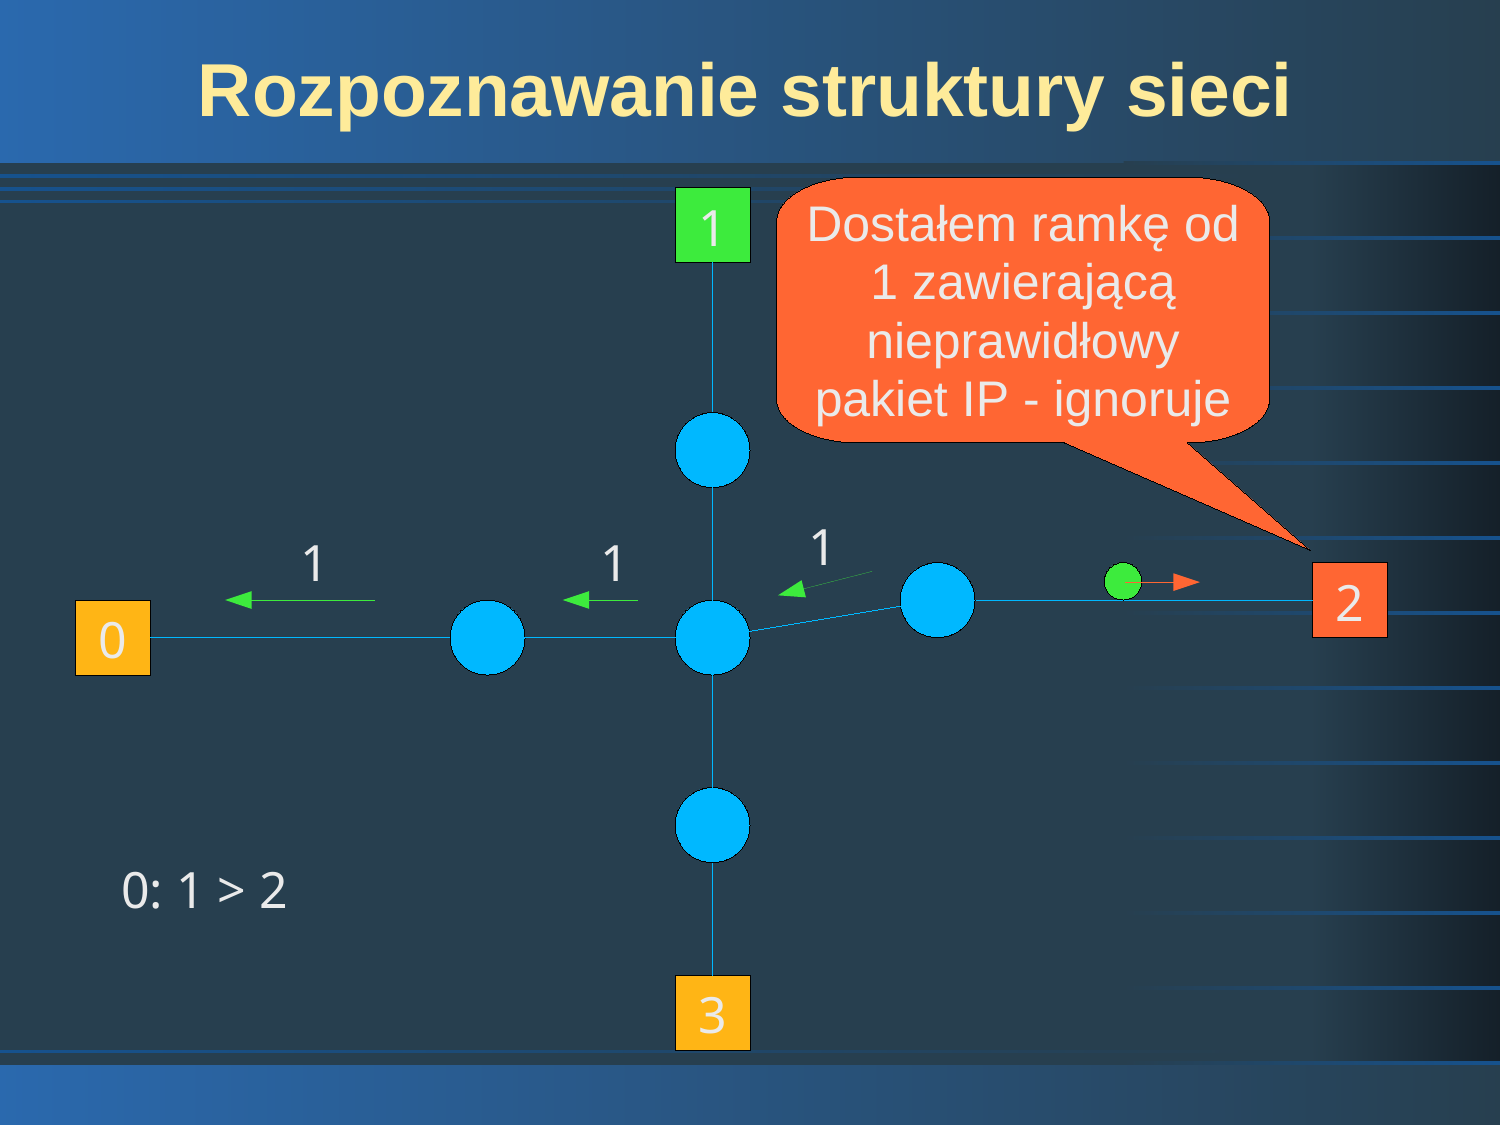

# Rozpoznawanie struktury sieci
Dostałem ramkę od 1 zawierającą nieprawidłowy pakiet IP - ignoruje
1
1
1
1
2
0
0: 1 > 2
3